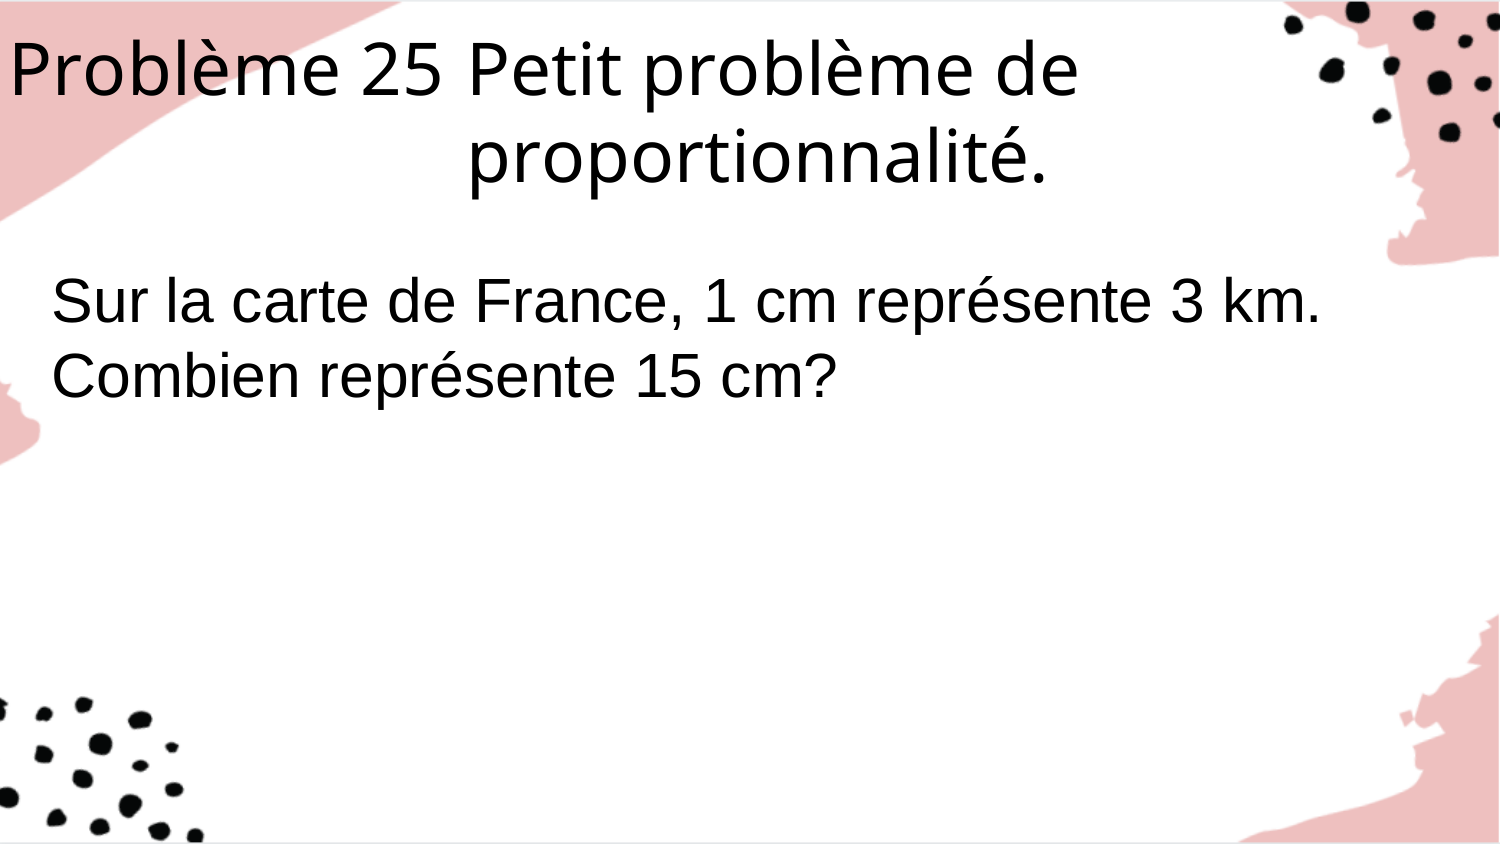

Problème 25
Petit problème de proportionnalité.
Sur la carte de France, 1 cm représente 3 km.
Combien représente 15 cm?